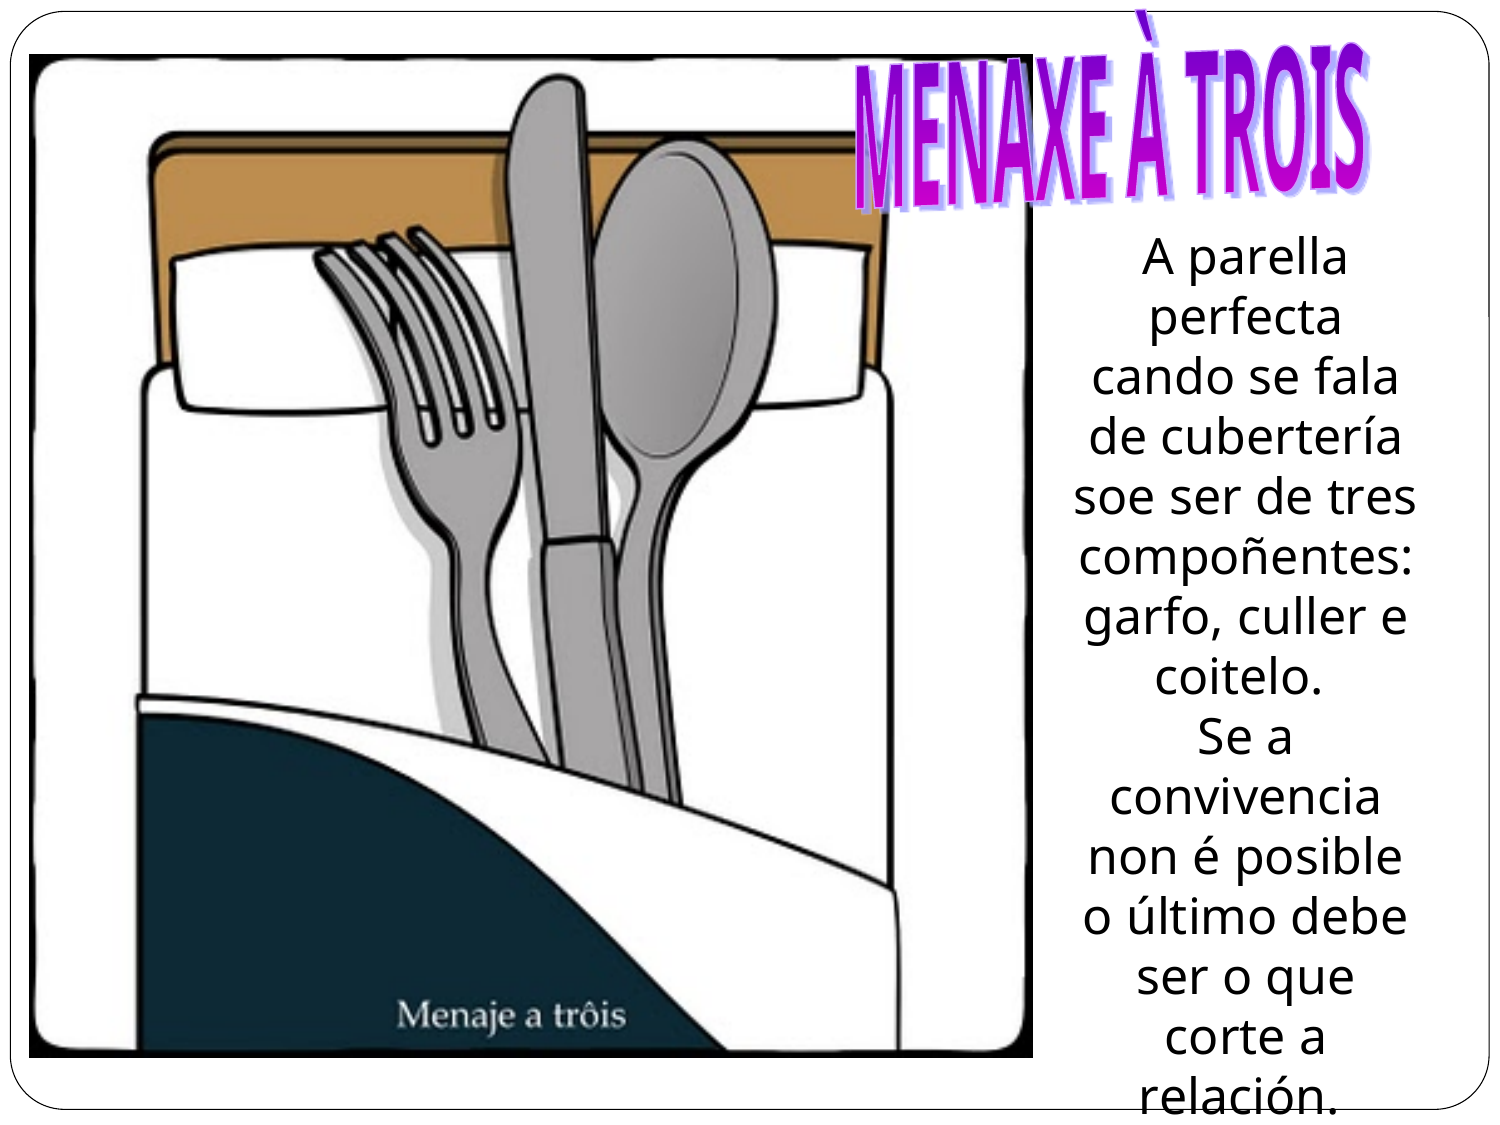

MENAXE À TROIS
A parella perfecta cando se fala de cubertería soe ser de tres compoñentes: garfo, culler e coitelo.
Se a convivencia non é posible o último debe ser o que corte a relación.
Digo eu!
É o máis adecuado.